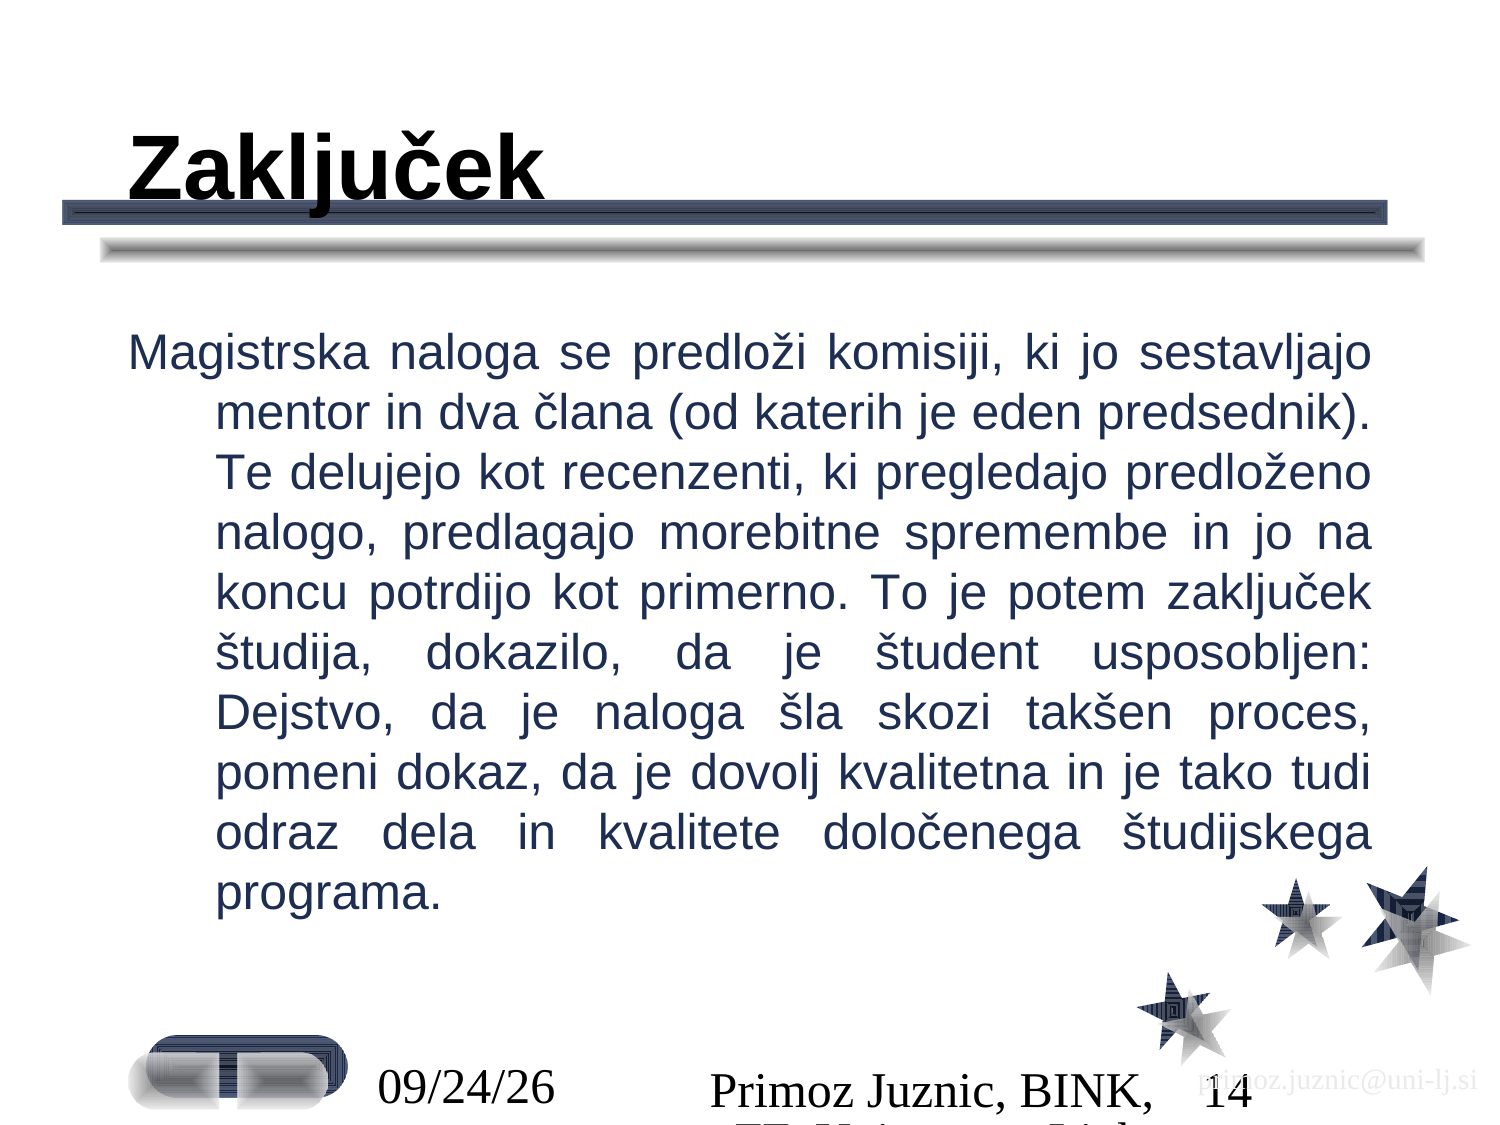

# Zaključek
Magistrska naloga se predloži komisiji, ki jo sestavljajo mentor in dva člana (od katerih je eden predsednik). Te delujejo kot recenzenti, ki pregledajo predloženo nalogo, predlagajo morebitne spremembe in jo na koncu potrdijo kot primerno. To je potem zaključek študija, dokazilo, da je študent usposobljen: Dejstvo, da je naloga šla skozi takšen proces, pomeni dokaz, da je dovolj kvalitetna in je tako tudi odraz dela in kvalitete določenega študijskega programa.
Primoz Juznic, BINK, FF, Univerza v Ljubljani
14